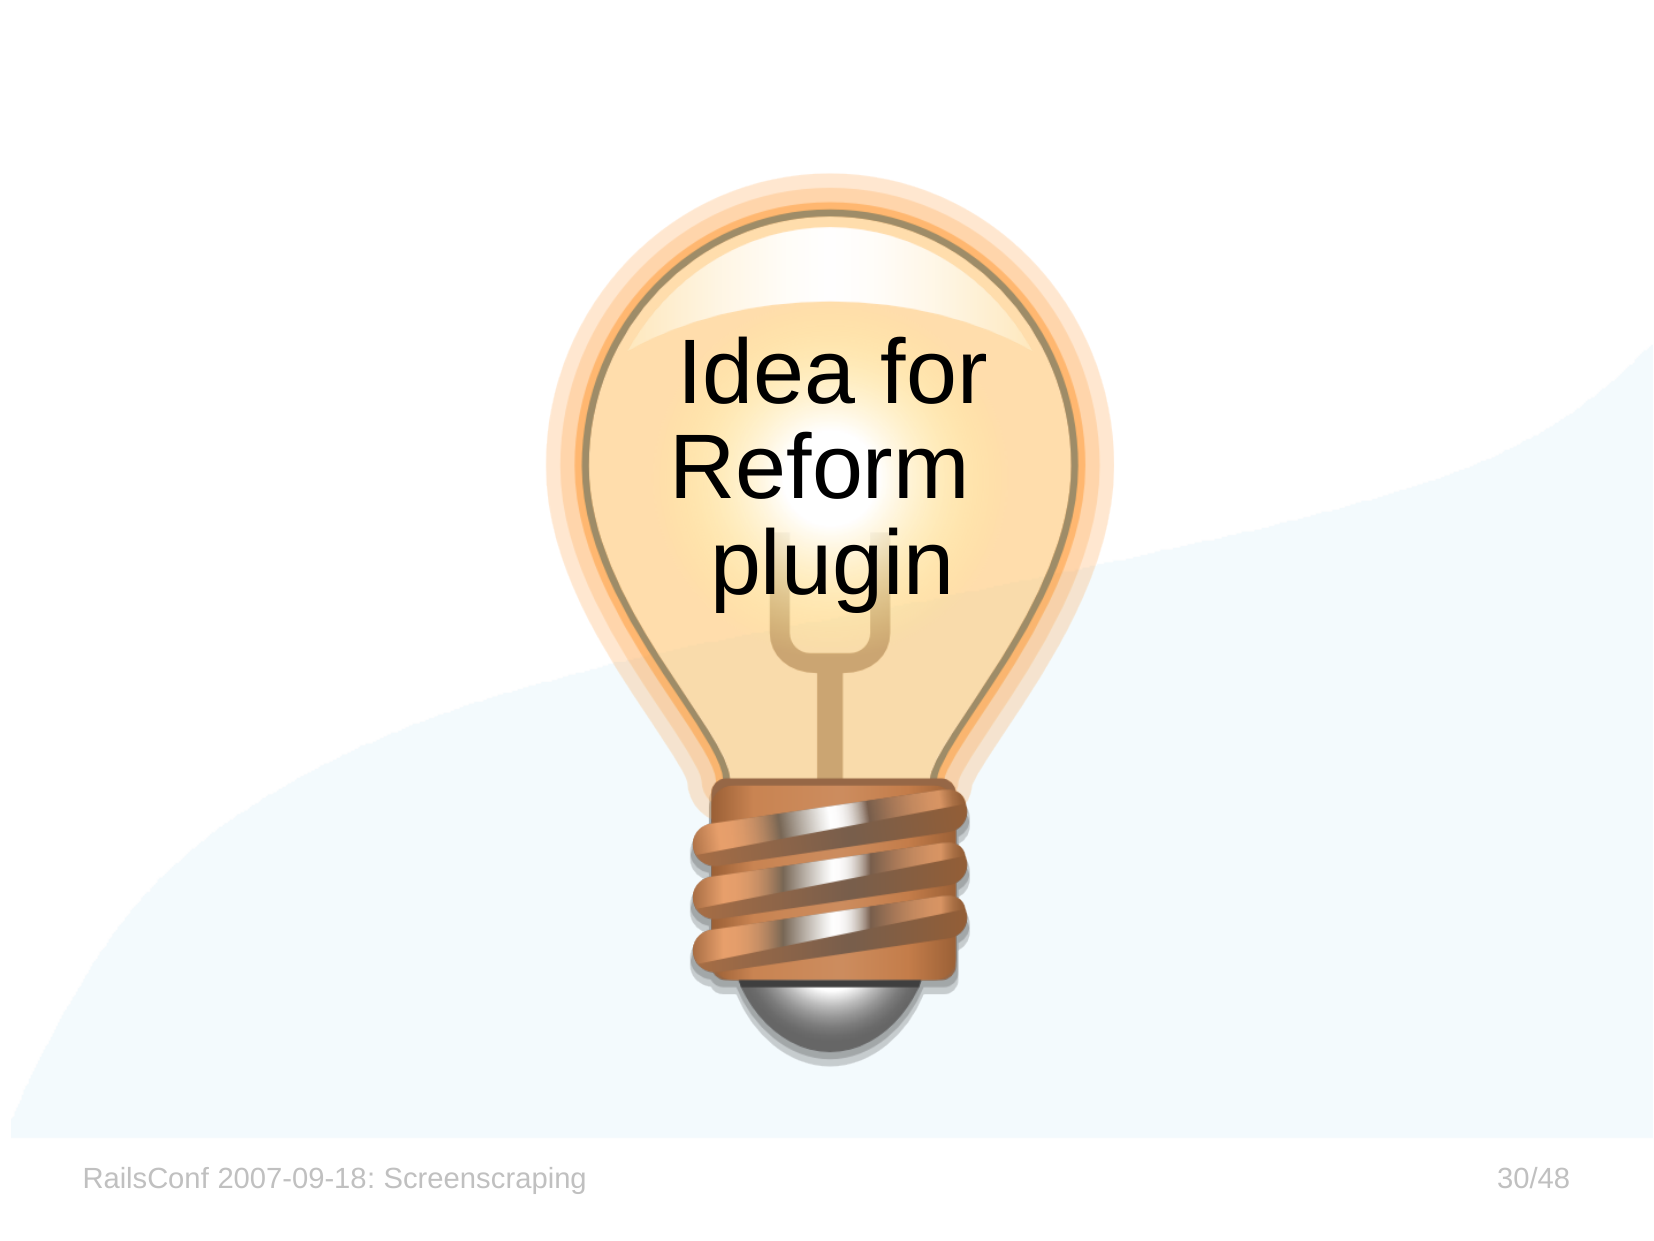

# Idea for Reform plugin
2007-09-18
30